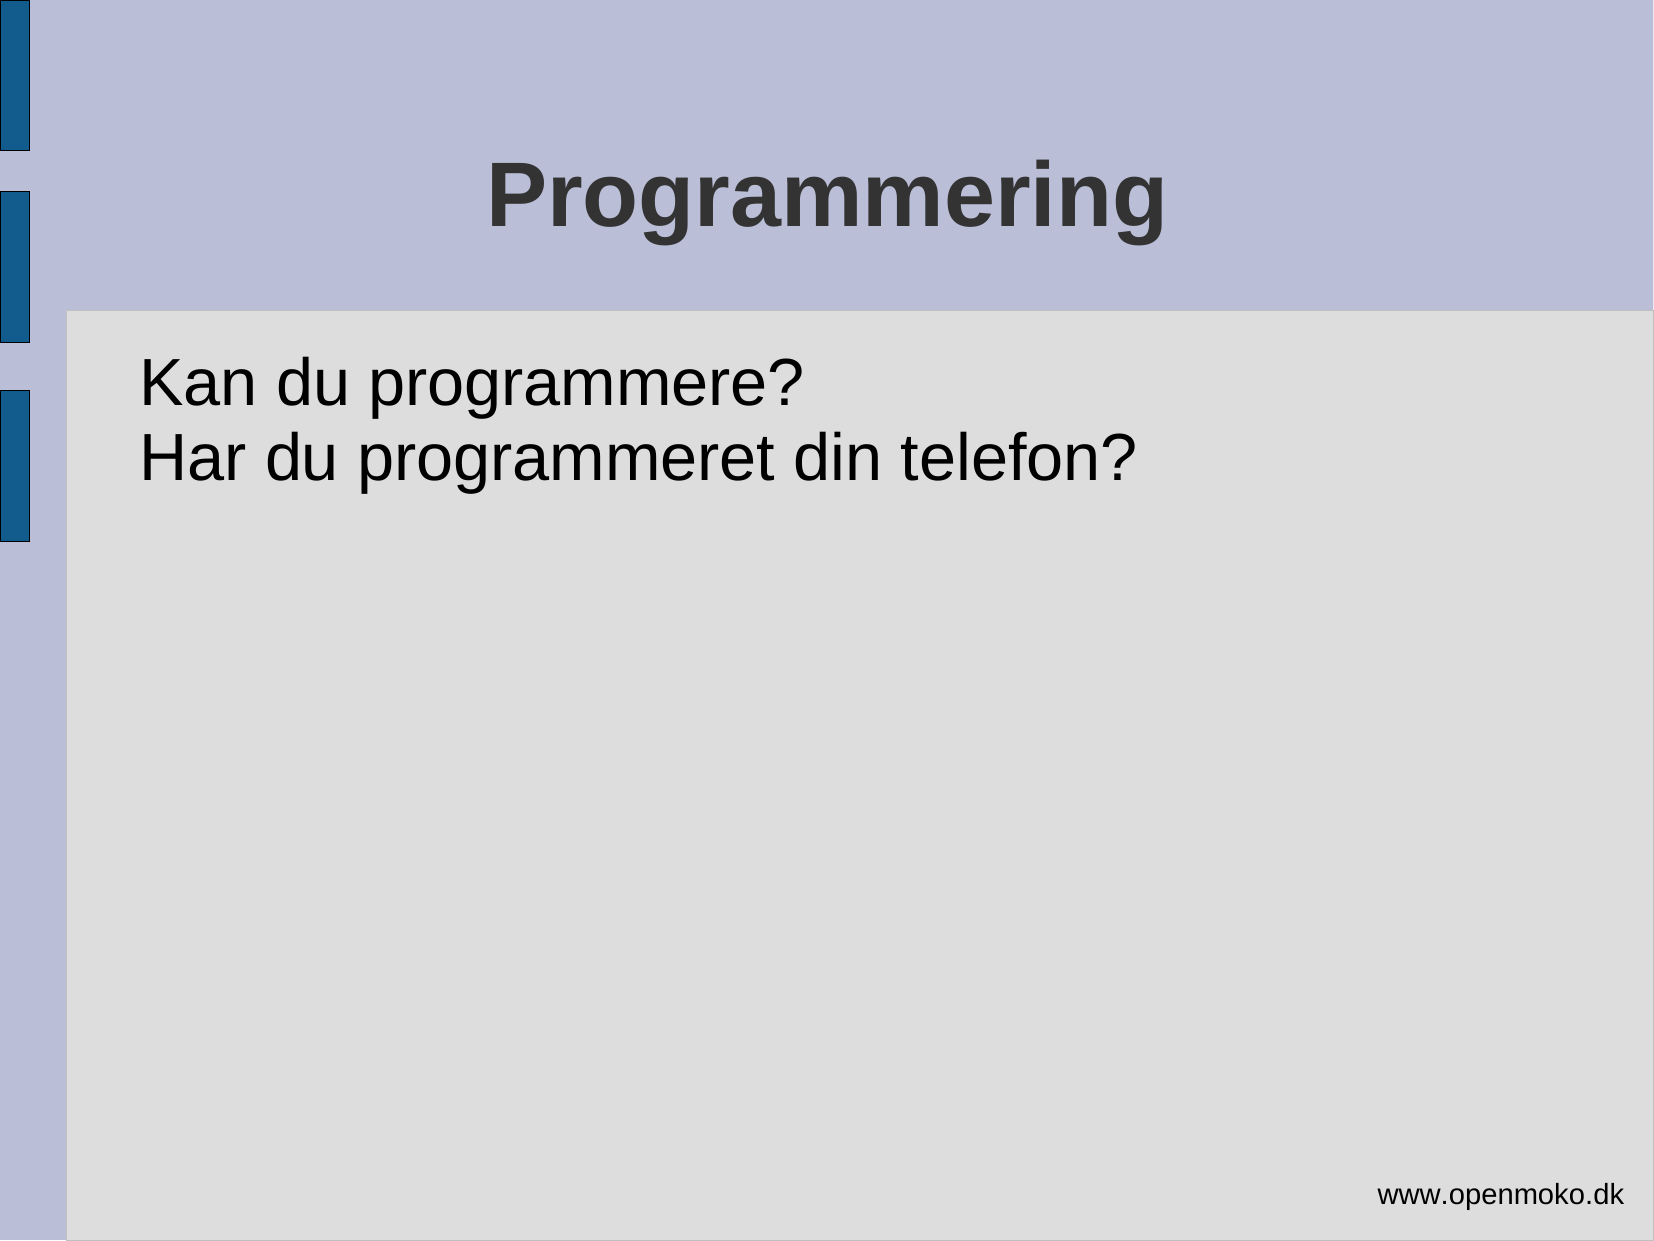

# Programmering
Kan du programmere?
Har du programmeret din telefon?